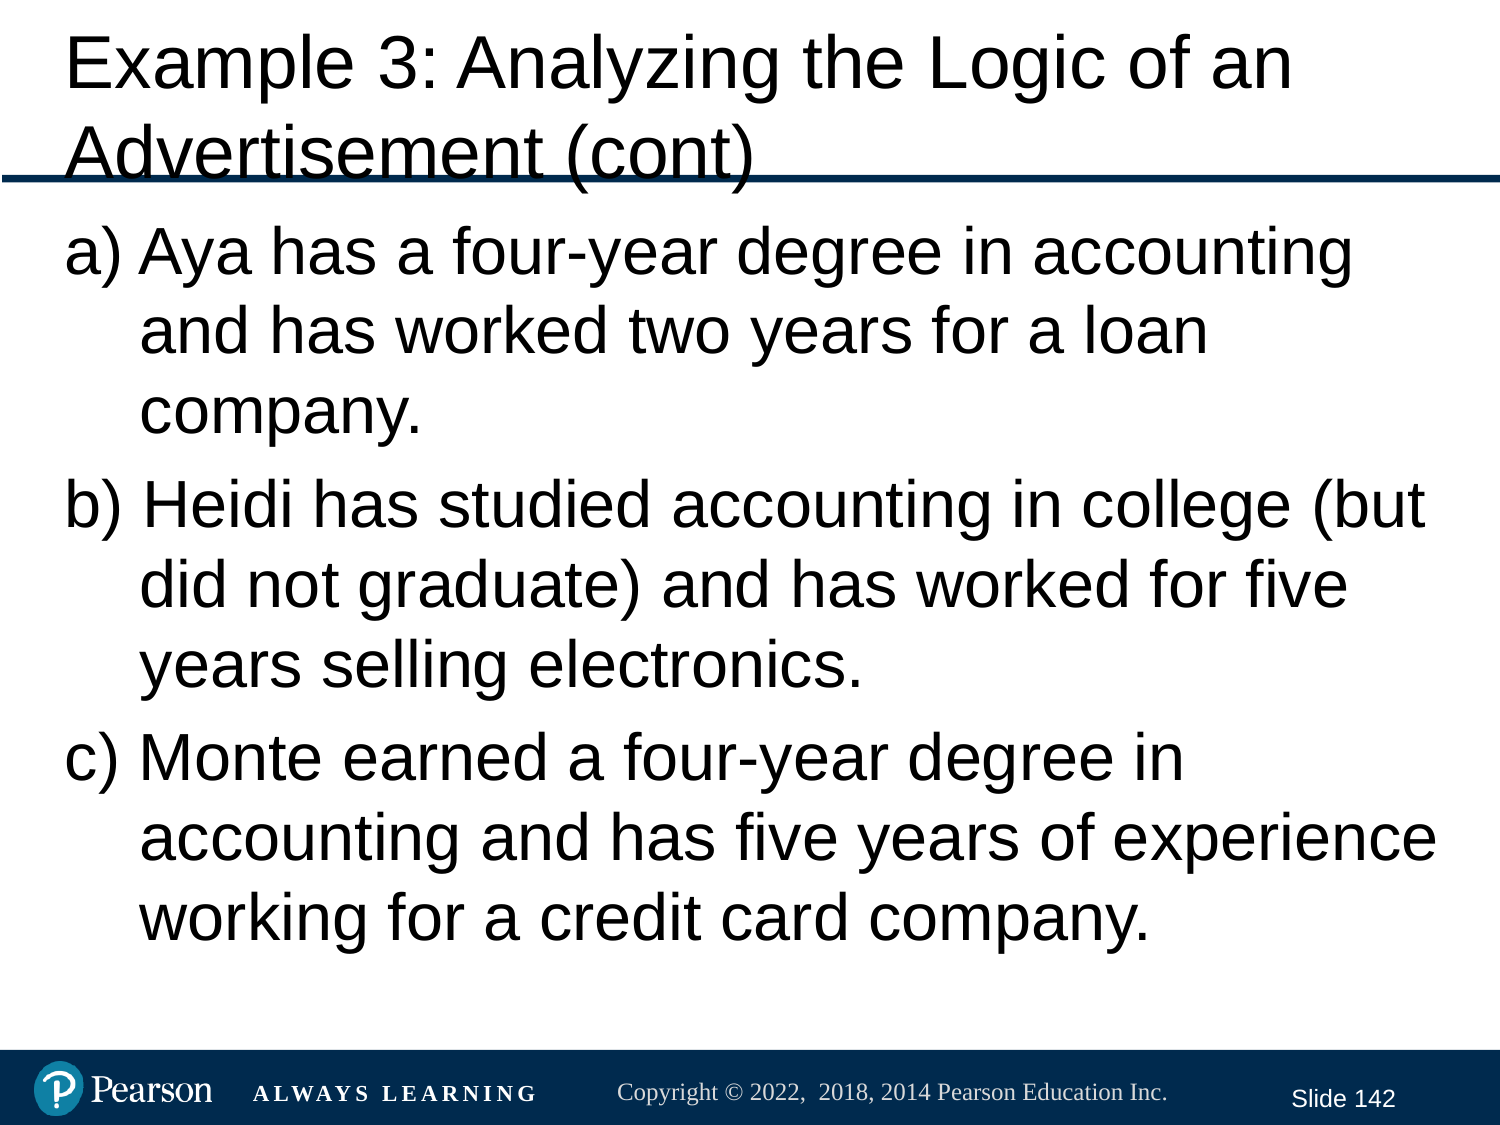

# Example 3: Analyzing the Logic of an Advertisement (cont)
a) Aya has a four-year degree in accounting and has worked two years for a loan company.
b) Heidi has studied accounting in college (but did not graduate) and has worked for five years selling electronics.
c) Monte earned a four-year degree in accounting and has five years of experience working for a credit card company.